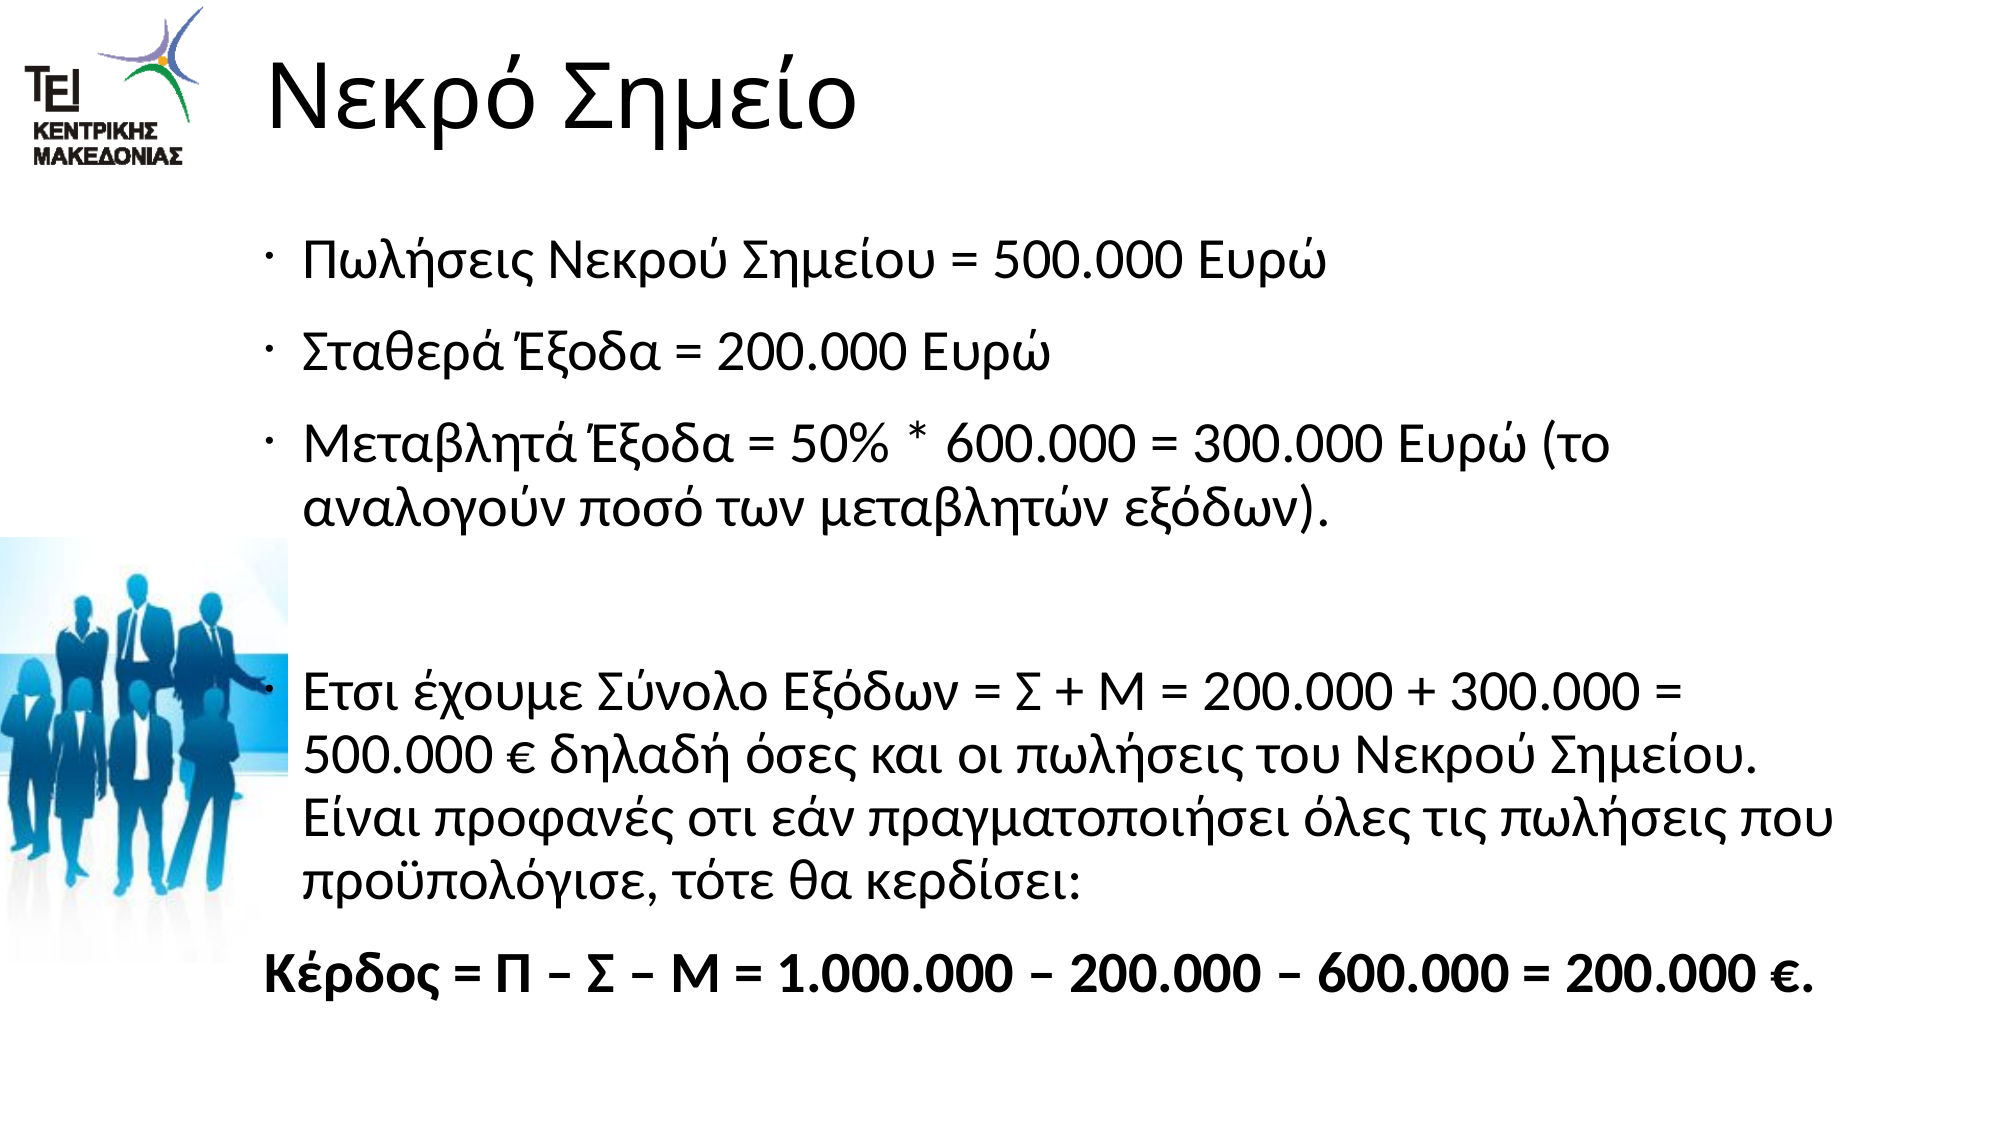

# Νεκρό Σημείο
Πωλήσεις Νεκρού Σημείου = 500.000 Ευρώ
Σταθερά Έξοδα = 200.000 Ευρώ
Μεταβλητά Έξοδα = 50% * 600.000 = 300.000 Ευρώ (το αναλογούν ποσό των μεταβλητών εξόδων).
Ετσι έχουμε Σύνολο Εξόδων = Σ + Μ = 200.000 + 300.000 = 500.000 € δηλαδή όσες και οι πωλήσεις του Νεκρού Σημείου. Είναι προφανές οτι εάν πραγματοποιήσει όλες τις πωλήσεις που προϋπολόγισε, τότε θα κερδίσει:
Κέρδος = Π – Σ – Μ = 1.000.000 – 200.000 – 600.000 = 200.000 €.